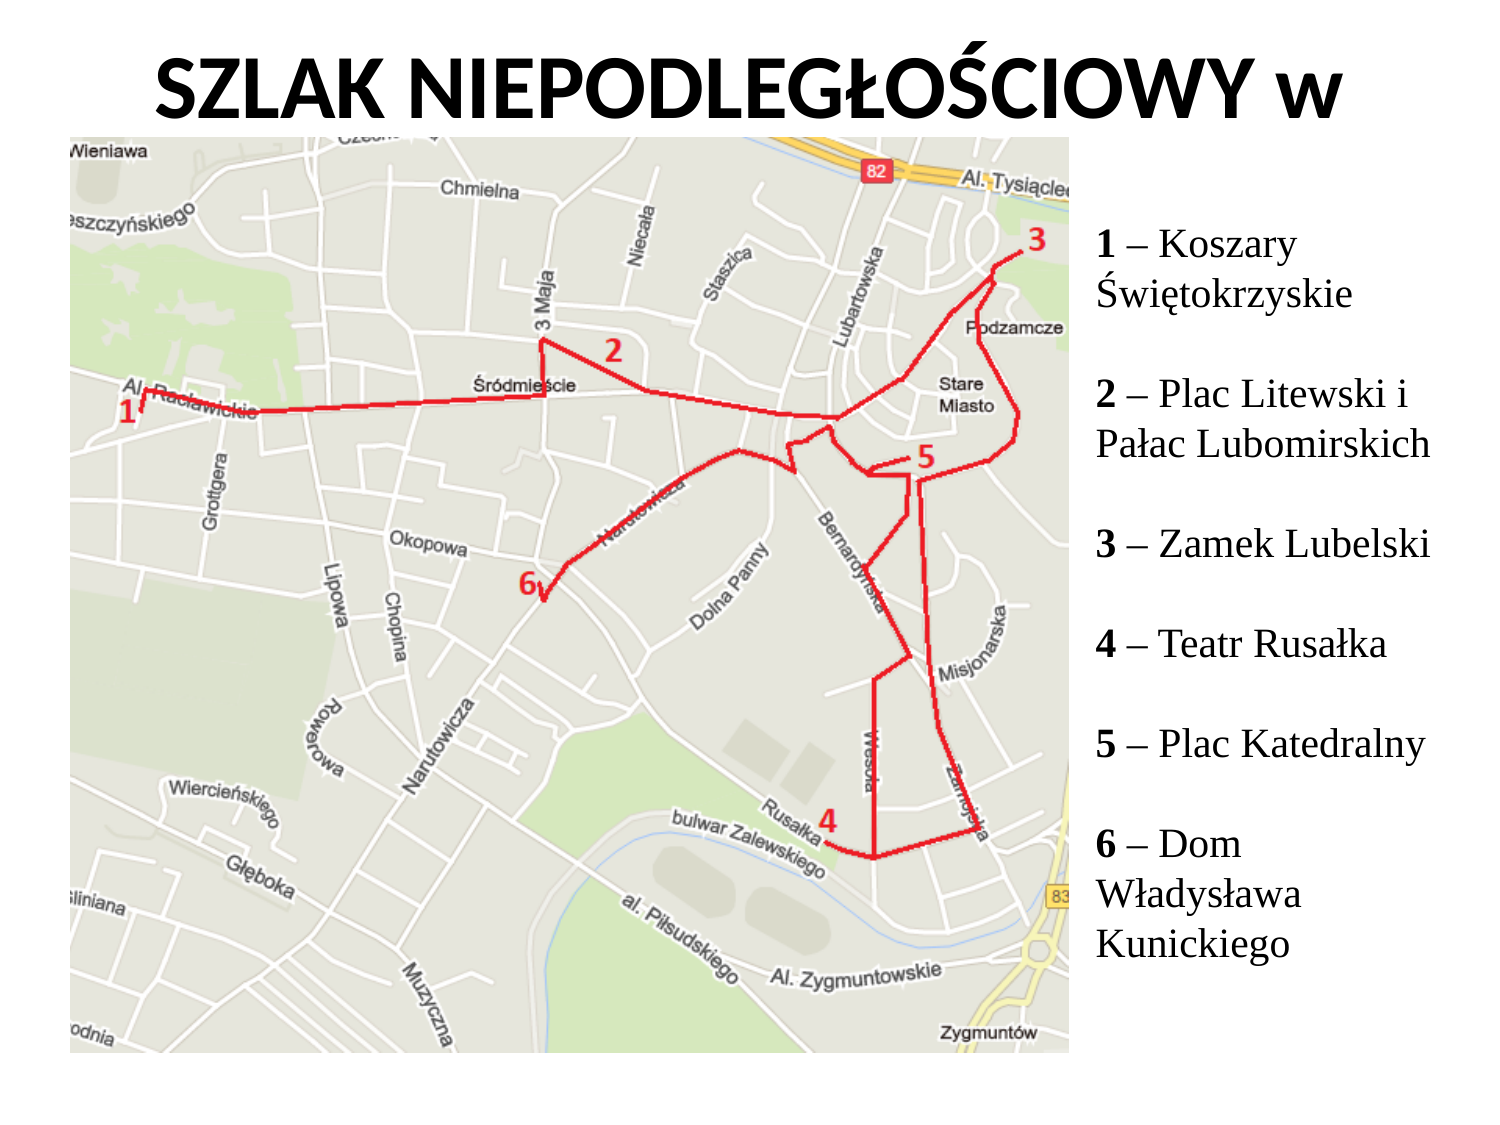

# SZLAK NIEPODLEGŁOŚCIOWY w Lublinie
1 – Koszary Świętokrzyskie
2 – Plac Litewski i Pałac Lubomirskich
3 – Zamek Lubelski
4 – Teatr Rusałka
5 – Plac Katedralny
6 – Dom Władysława Kunickiego